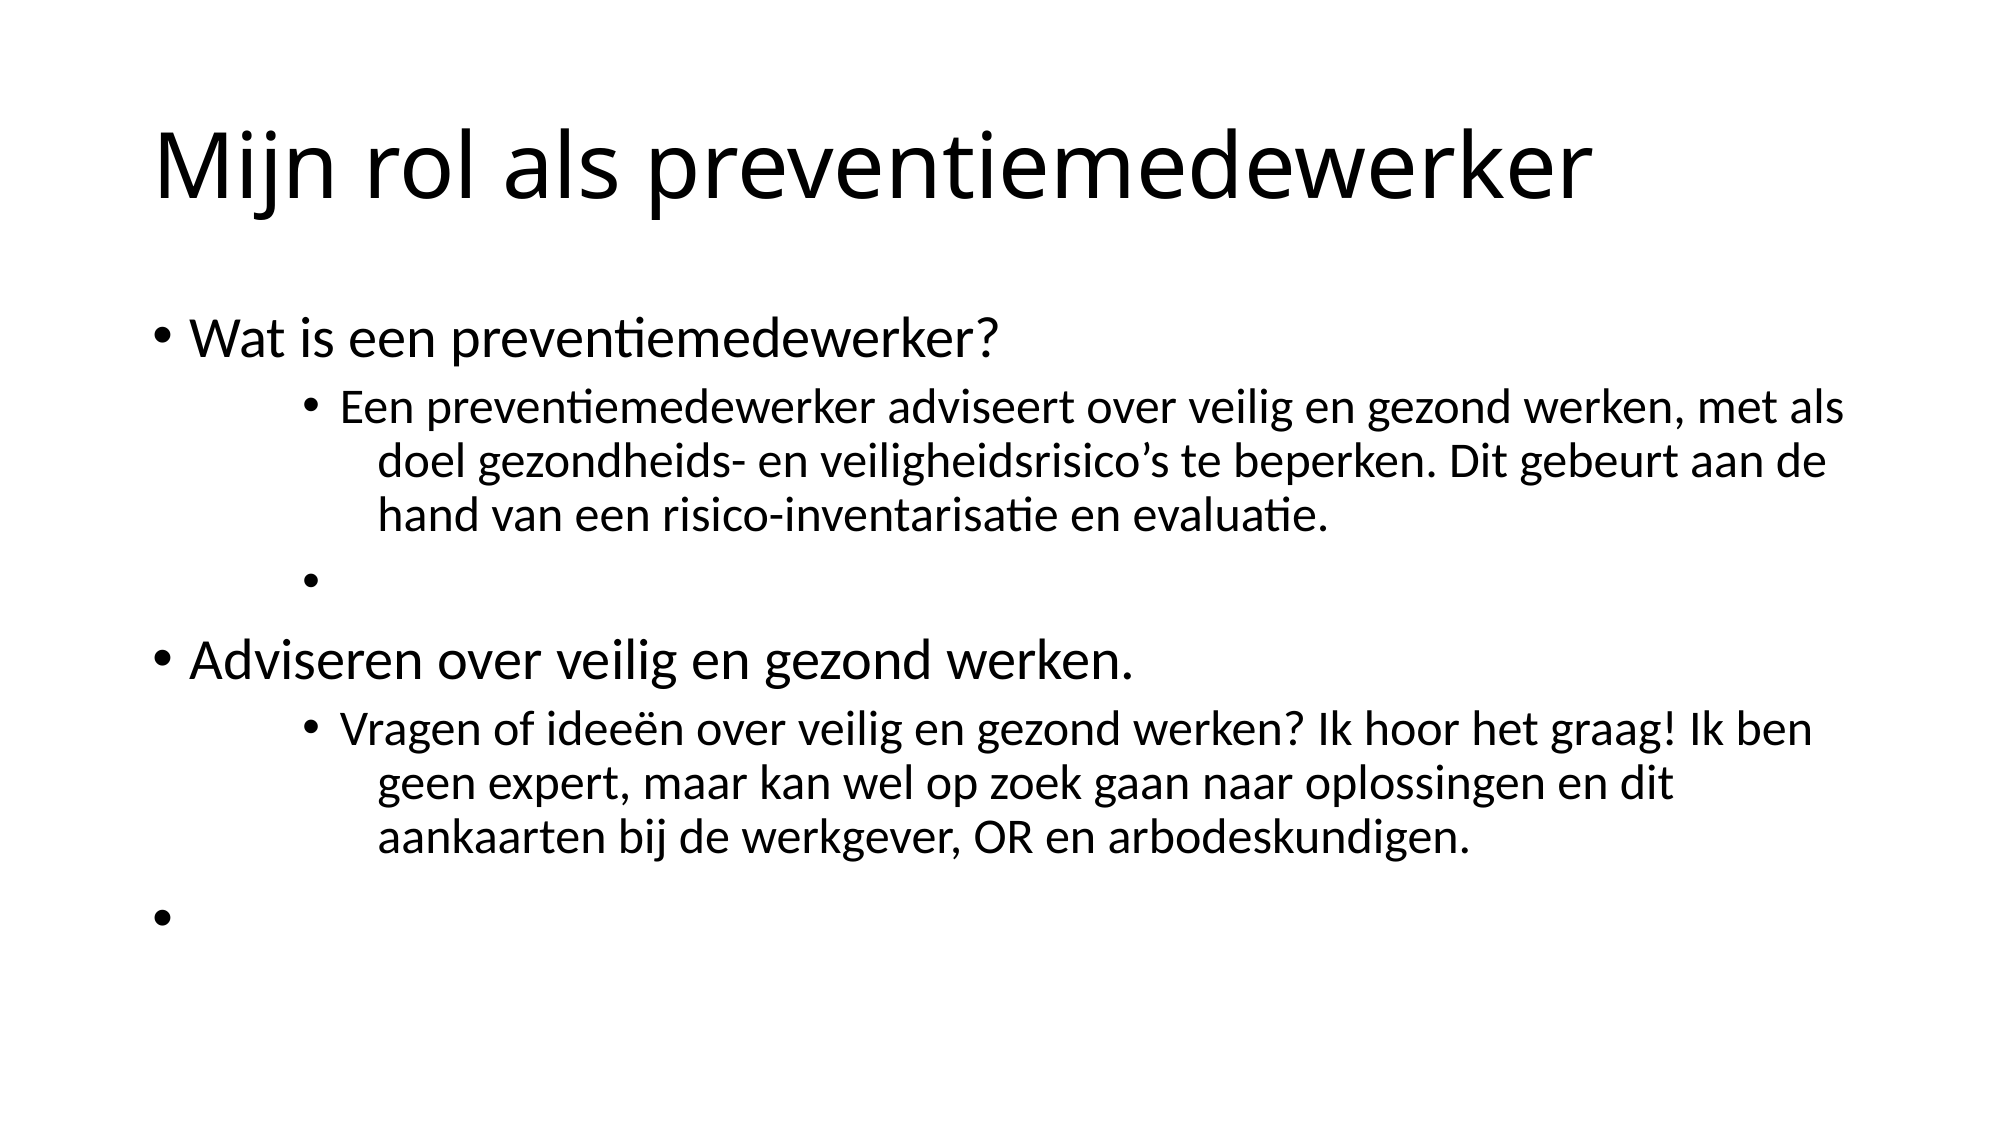

# Mijn rol als preventiemedewerker
Wat is een preventiemedewerker?
Een preventiemedewerker adviseert over veilig en gezond werken, met als doel gezondheids- en veiligheidsrisico’s te beperken. Dit gebeurt aan de hand van een risico-inventarisatie en evaluatie.
Adviseren over veilig en gezond werken.
Vragen of ideeën over veilig en gezond werken? Ik hoor het graag! Ik ben geen expert, maar kan wel op zoek gaan naar oplossingen en dit aankaarten bij de werkgever, OR en arbodeskundigen.